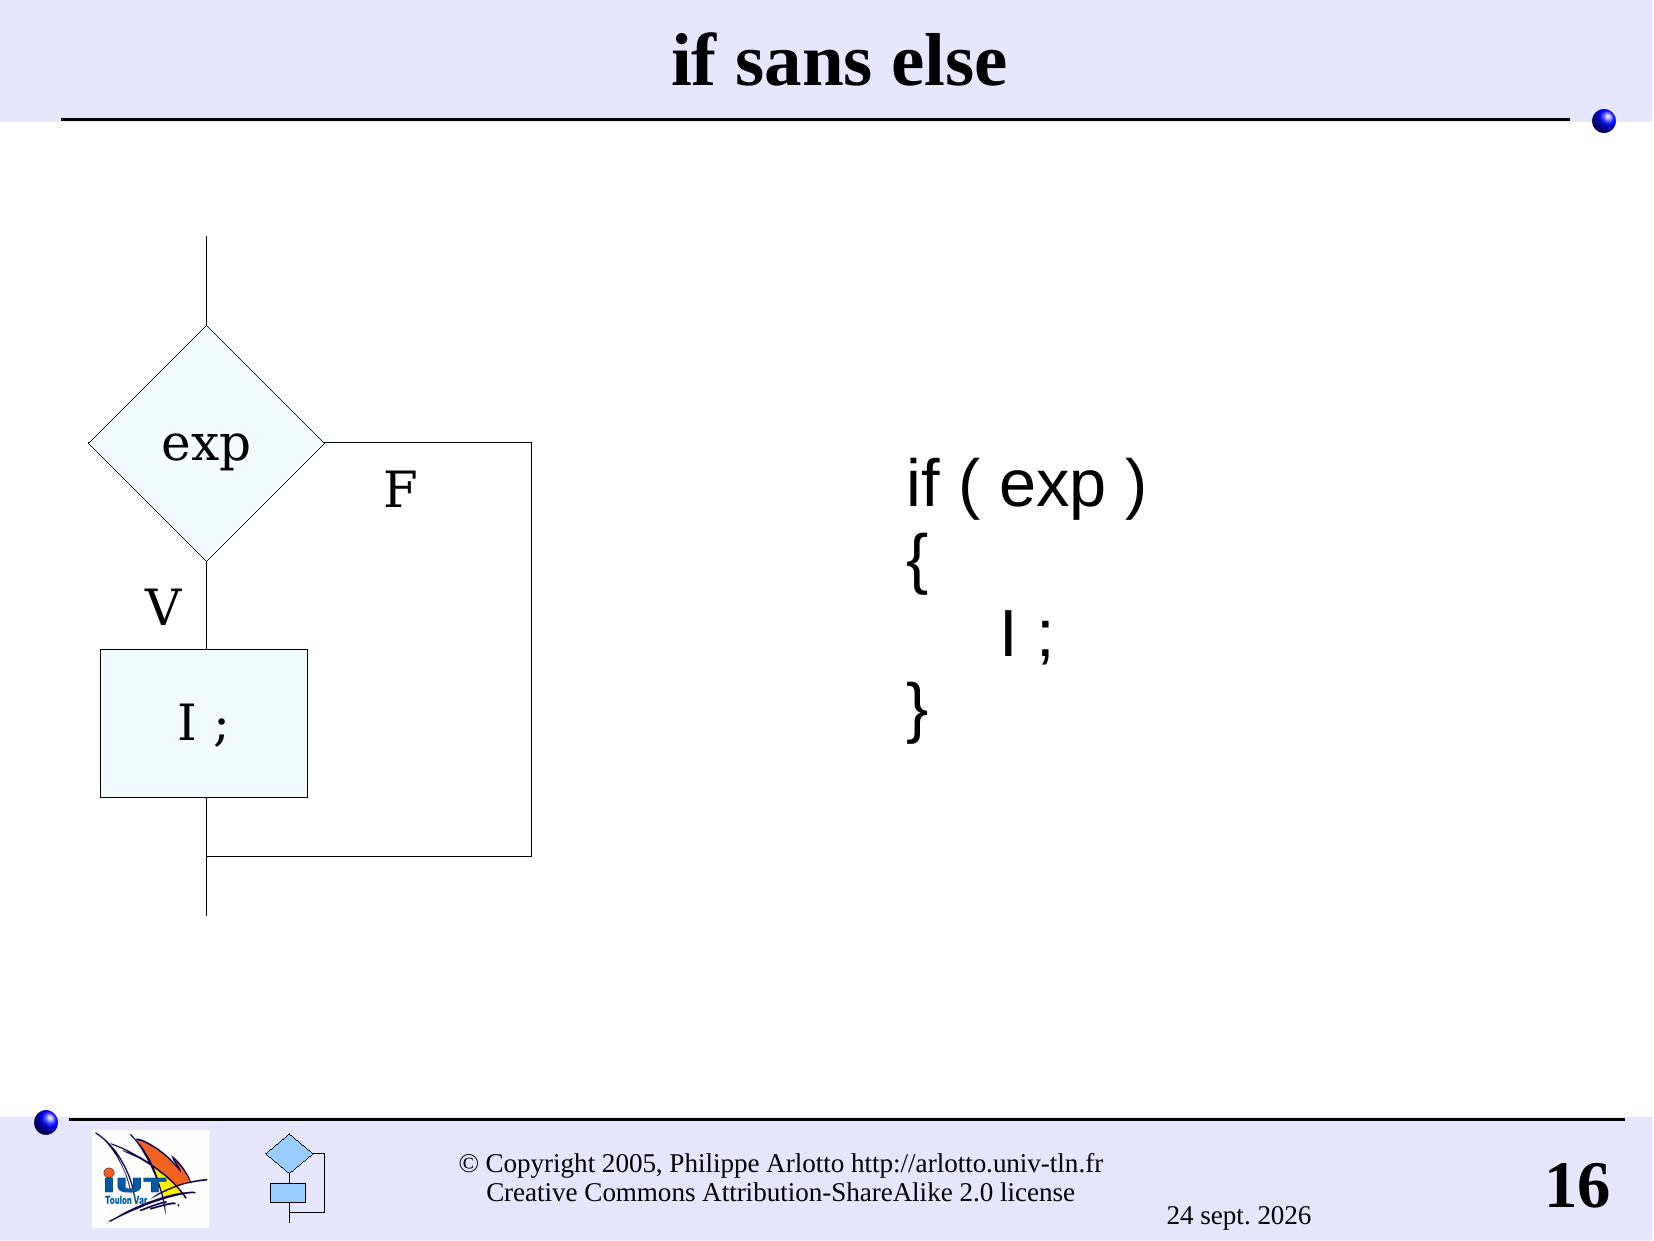

# if sans else
exp
if ( exp )
{
 I ;
}
F
V
I ;